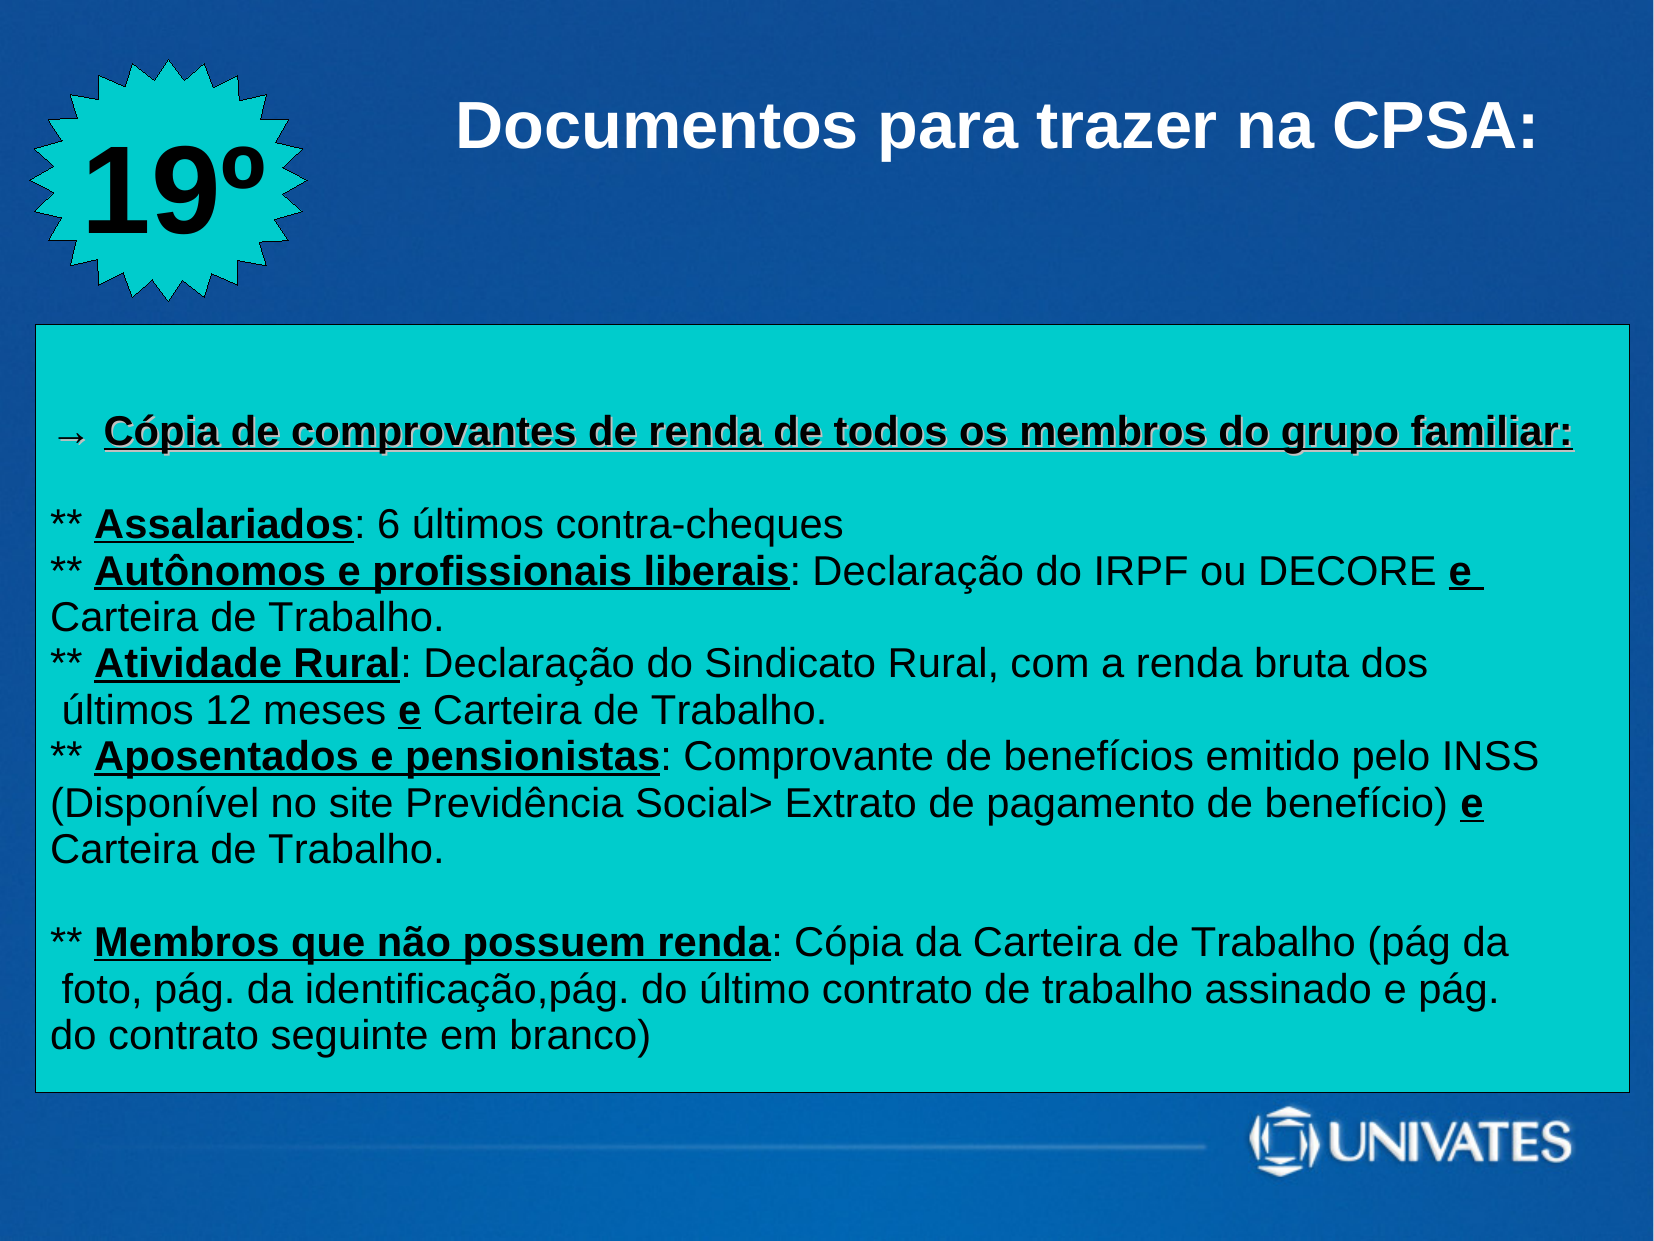

# 19º
Documentos para trazer na CPSA:
→ Cópia de comprovantes de renda de todos os membros do grupo familiar:
** Assalariados: 6 últimos contra-cheques
** Autônomos e profissionais liberais: Declaração do IRPF ou DECORE e
Carteira de Trabalho.
** Atividade Rural: Declaração do Sindicato Rural, com a renda bruta dos
 últimos 12 meses e Carteira de Trabalho.
** Aposentados e pensionistas: Comprovante de benefícios emitido pelo INSS
(Disponível no site Previdência Social> Extrato de pagamento de benefício) e
Carteira de Trabalho.
** Membros que não possuem renda: Cópia da Carteira de Trabalho (pág da
 foto, pág. da identificação,pág. do último contrato de trabalho assinado e pág.
do contrato seguinte em branco)